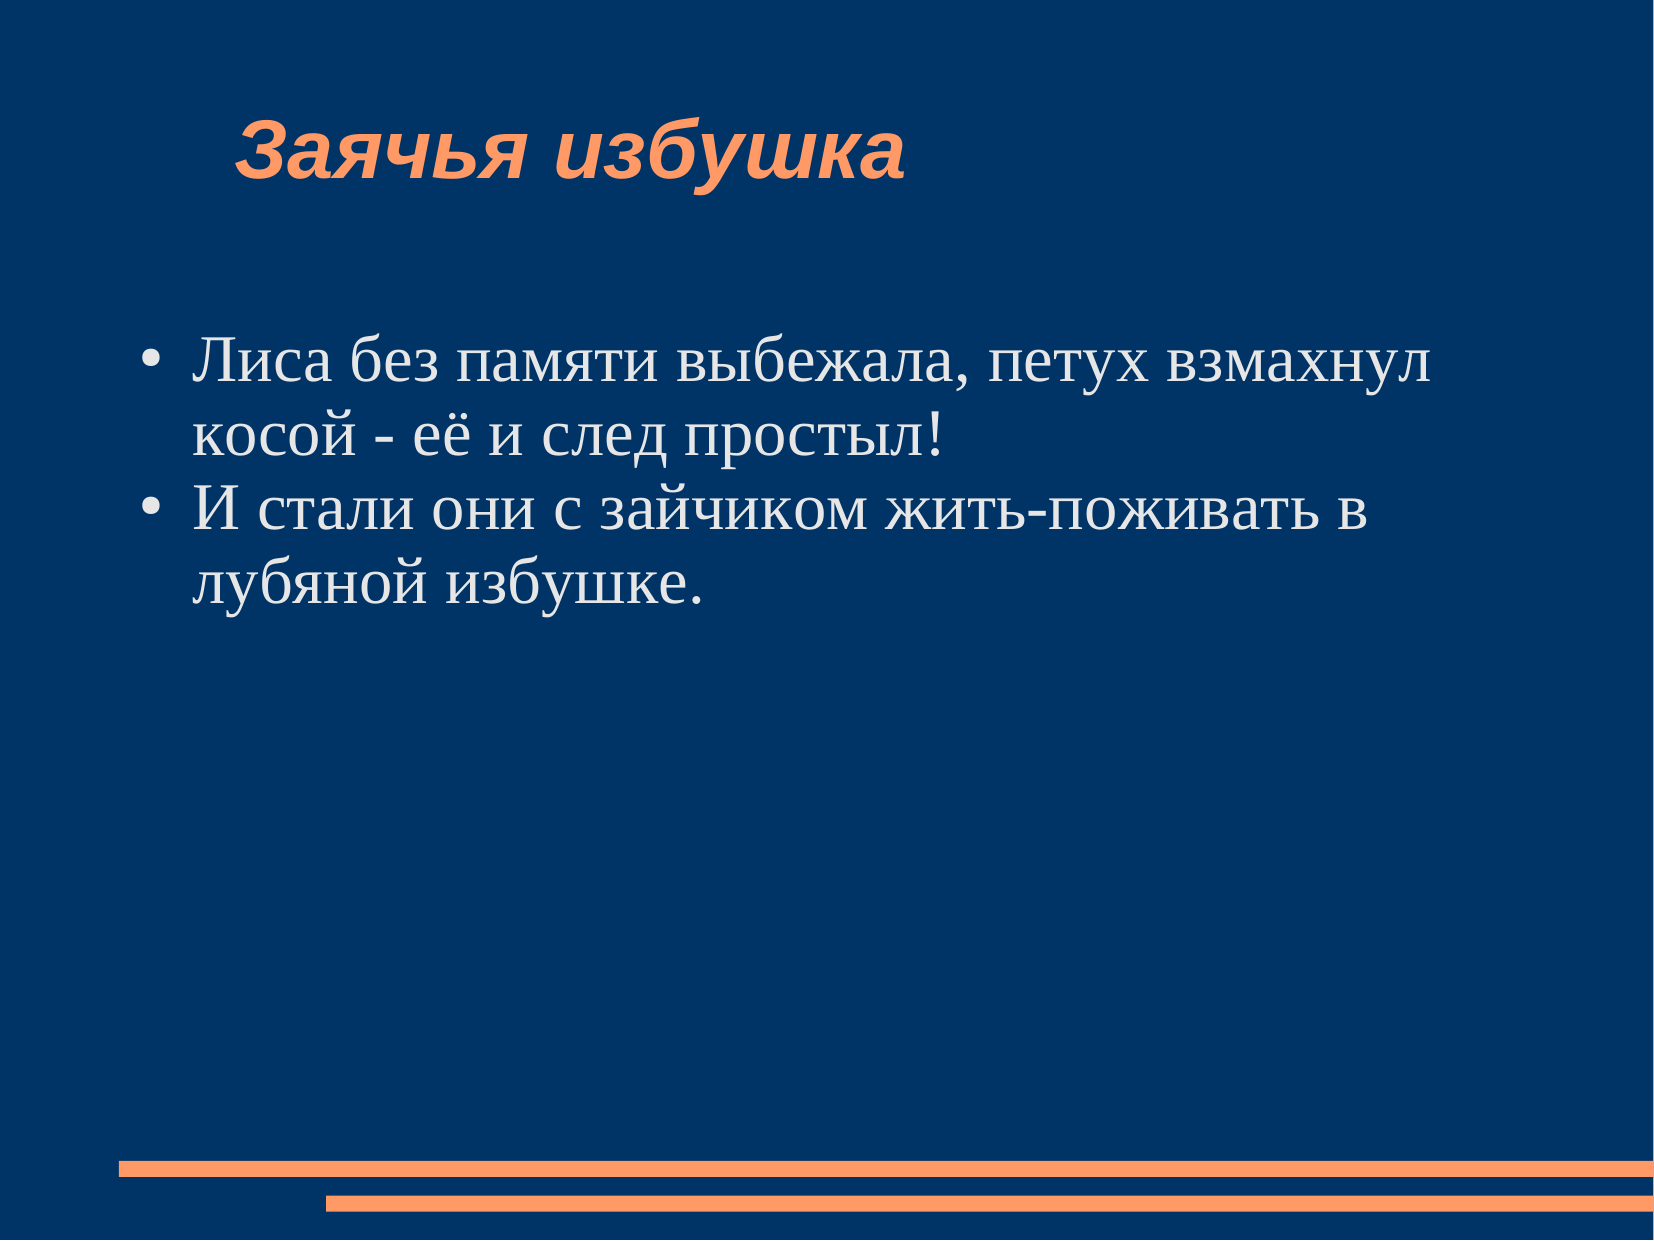

# Заячья избушка
Лиса без памяти выбежала, петух взмахнул косой - её и след простыл!
И стали они с зайчиком жить-поживать в лубяной избушке.